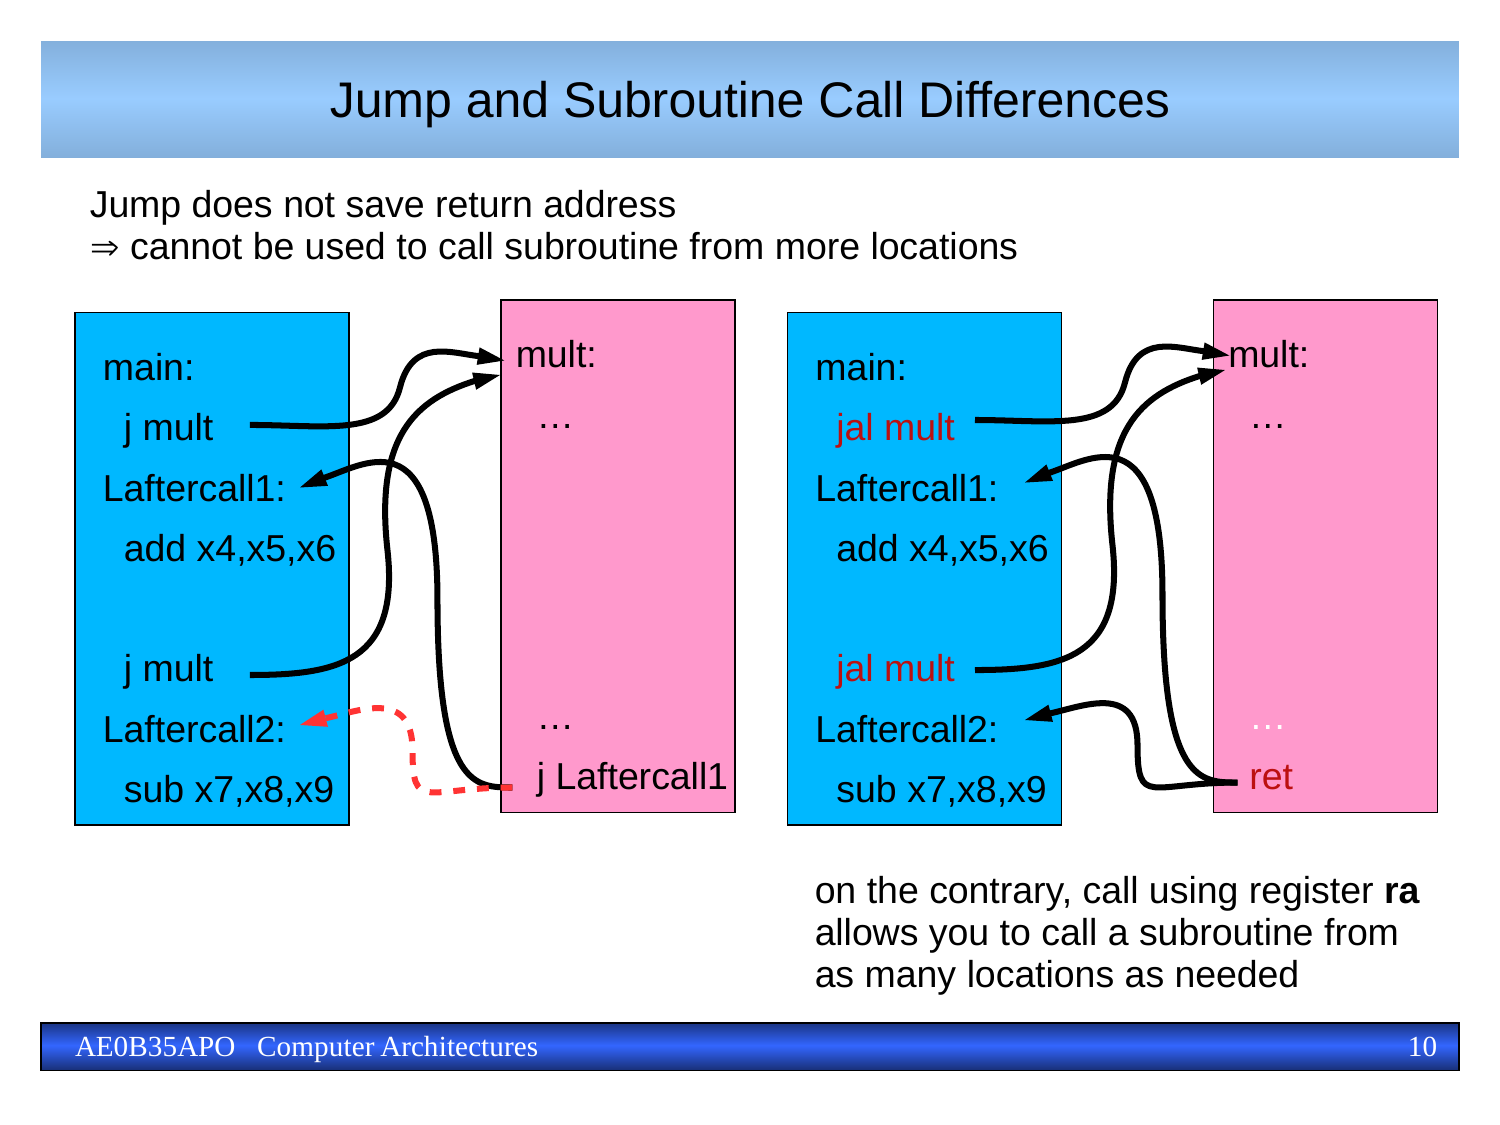

# Jump and Subroutine Call Differences
Jump does not save return address
⇒ cannot be used to call subroutine from more locations
mult:
 …
 …
 j Laftercall1
mult:
 …
 …
 ret
main:
 j mult
Laftercall1:
 add x4,x5,x6
 j mult
Laftercall2:
 sub x7,x8,x9
main:
 jal mult
Laftercall1:
 add x4,x5,x6
 jal mult
Laftercall2:
 sub x7,x8,x9
on the contrary, call using register ra allows you to call a subroutine from as many locations as needed
AE0B35APO Computer Architectures
10